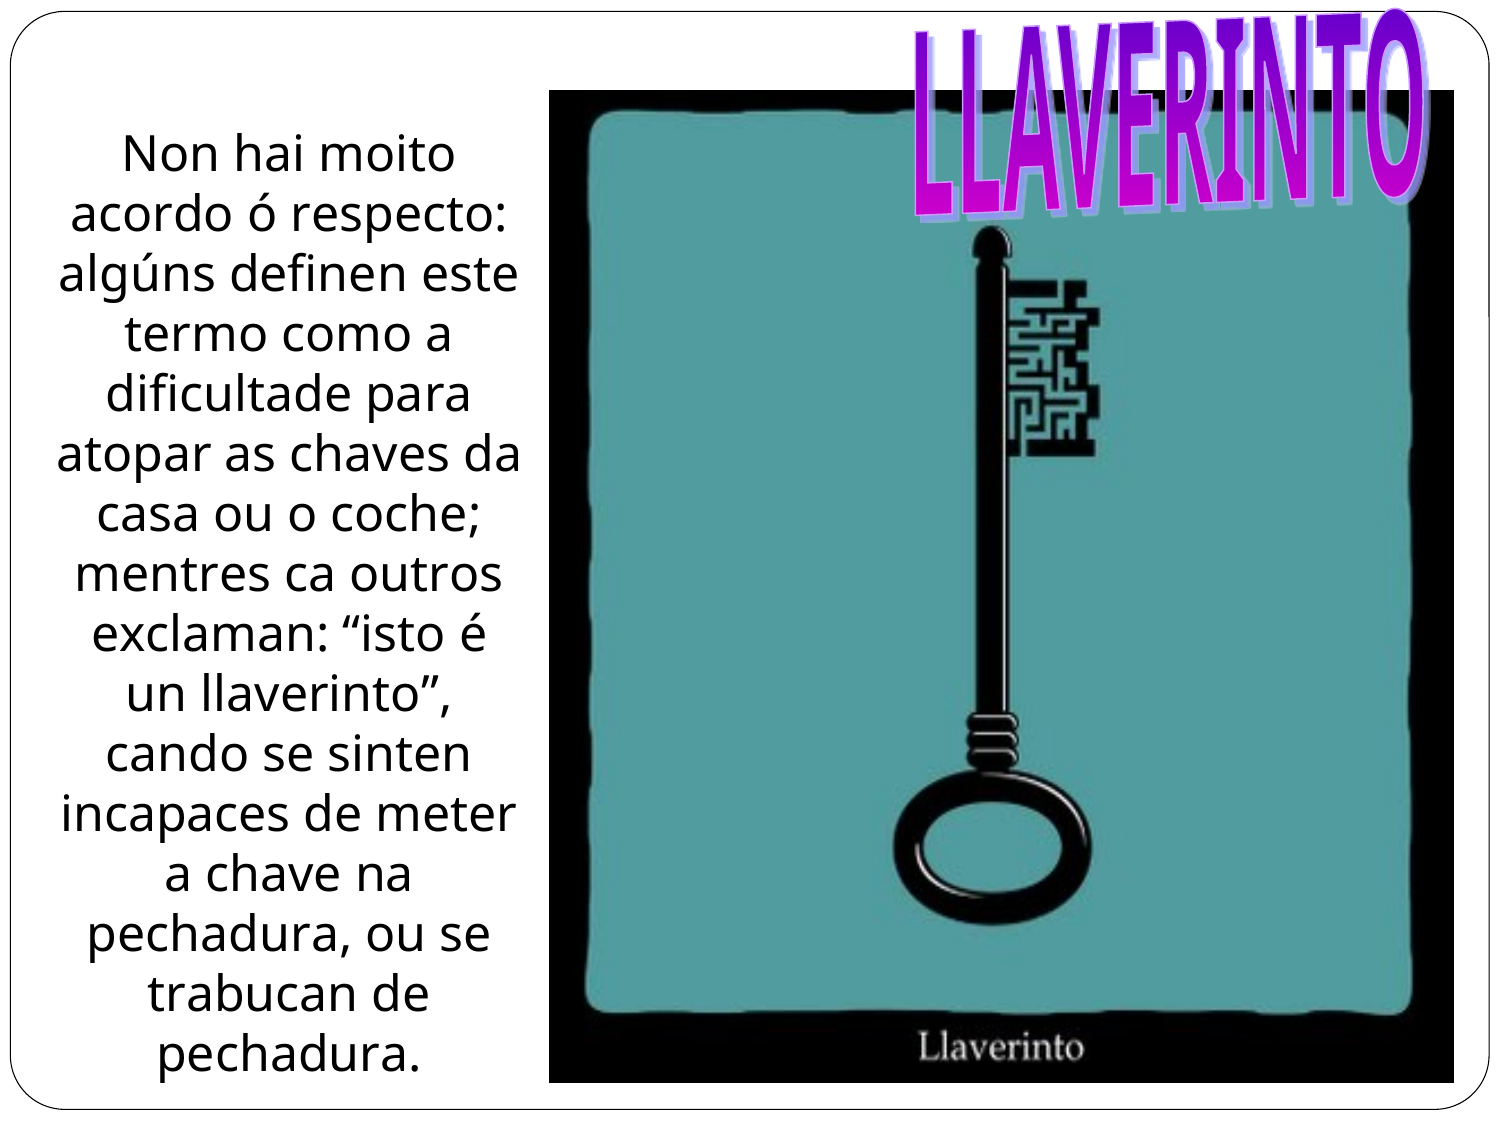

LLAVERINTO
Non hai moito acordo ó respecto: algúns definen este termo como a dificultade para atopar as chaves da casa ou o coche; mentres ca outros exclaman: “isto é un llaverinto”, cando se sinten incapaces de meter a chave na pechadura, ou se trabucan de pechadura.
Sexa coma sexa nos dous casos incorren en castelanismo.